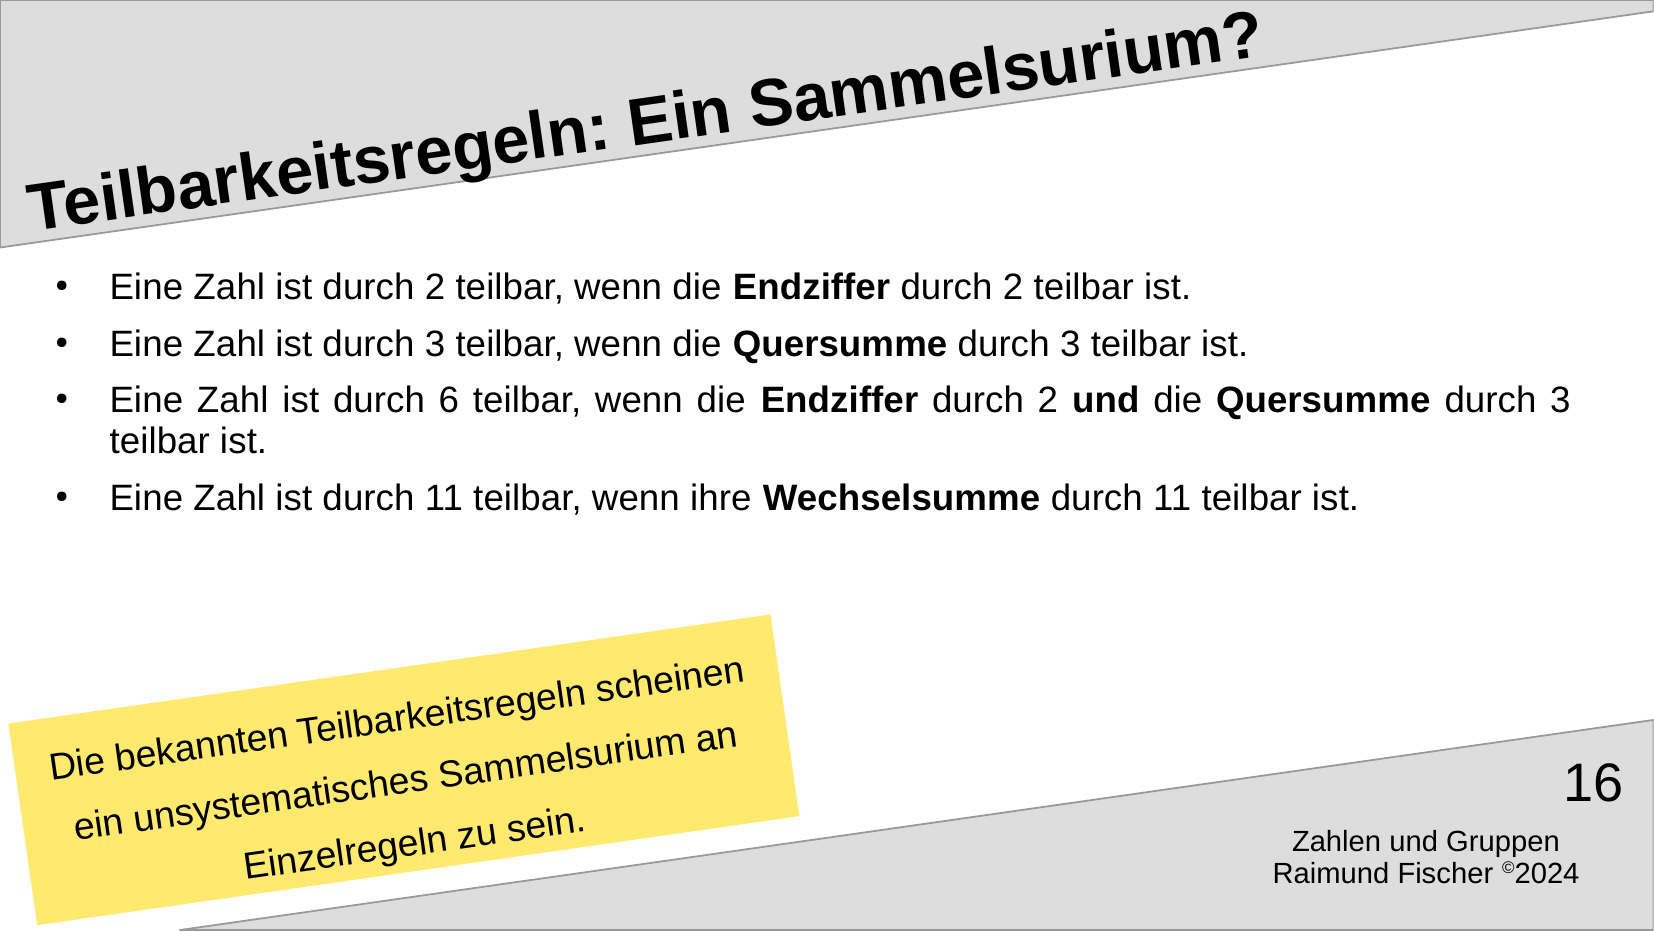

# Teilbarkeitsregeln: Ein Sammelsurium?
Eine Zahl ist durch 2 teilbar, wenn die Endziffer durch 2 teilbar ist.
Eine Zahl ist durch 3 teilbar, wenn die Quersumme durch 3 teilbar ist.
Eine Zahl ist durch 6 teilbar, wenn die Endziffer durch 2 und die Quersumme durch 3 teilbar ist.
Eine Zahl ist durch 11 teilbar, wenn ihre Wechselsumme durch 11 teilbar ist.
Die bekannten Teilbarkeitsregeln scheinen ein unsystematisches Sammelsurium an Einzelregeln zu sein.
16